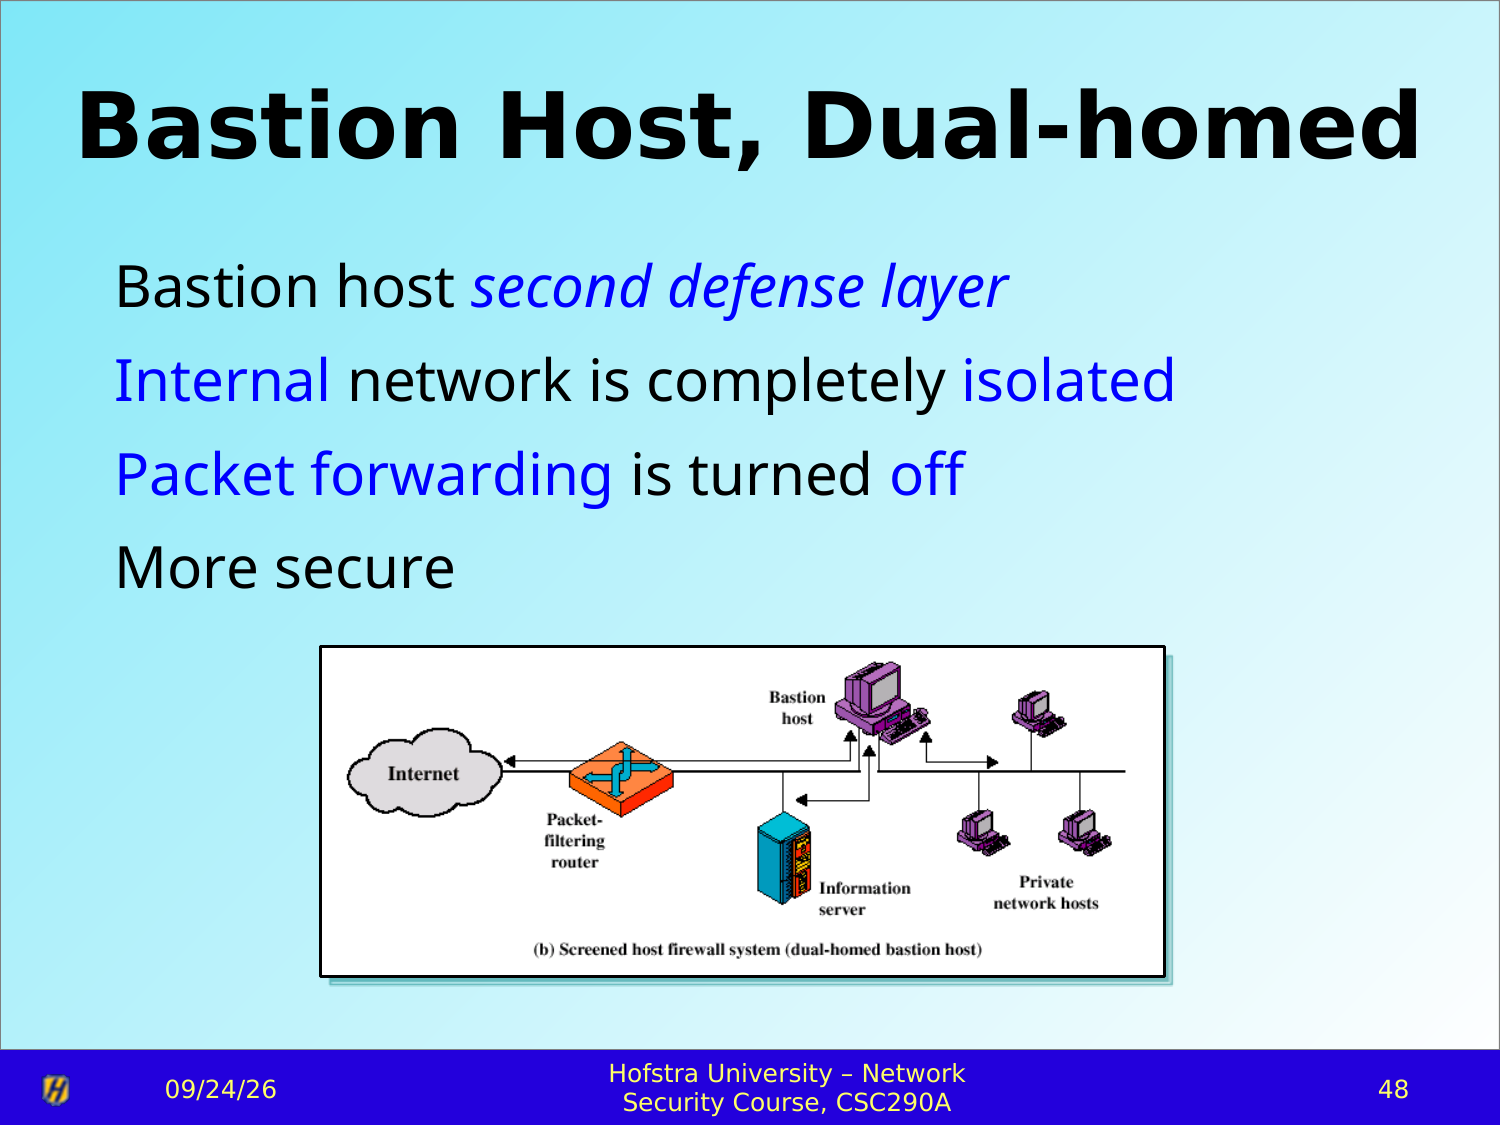

# Bastion Host, Dual-homed
Bastion host second defense layer
Internal network is completely isolated
Packet forwarding is turned off
More secure
48